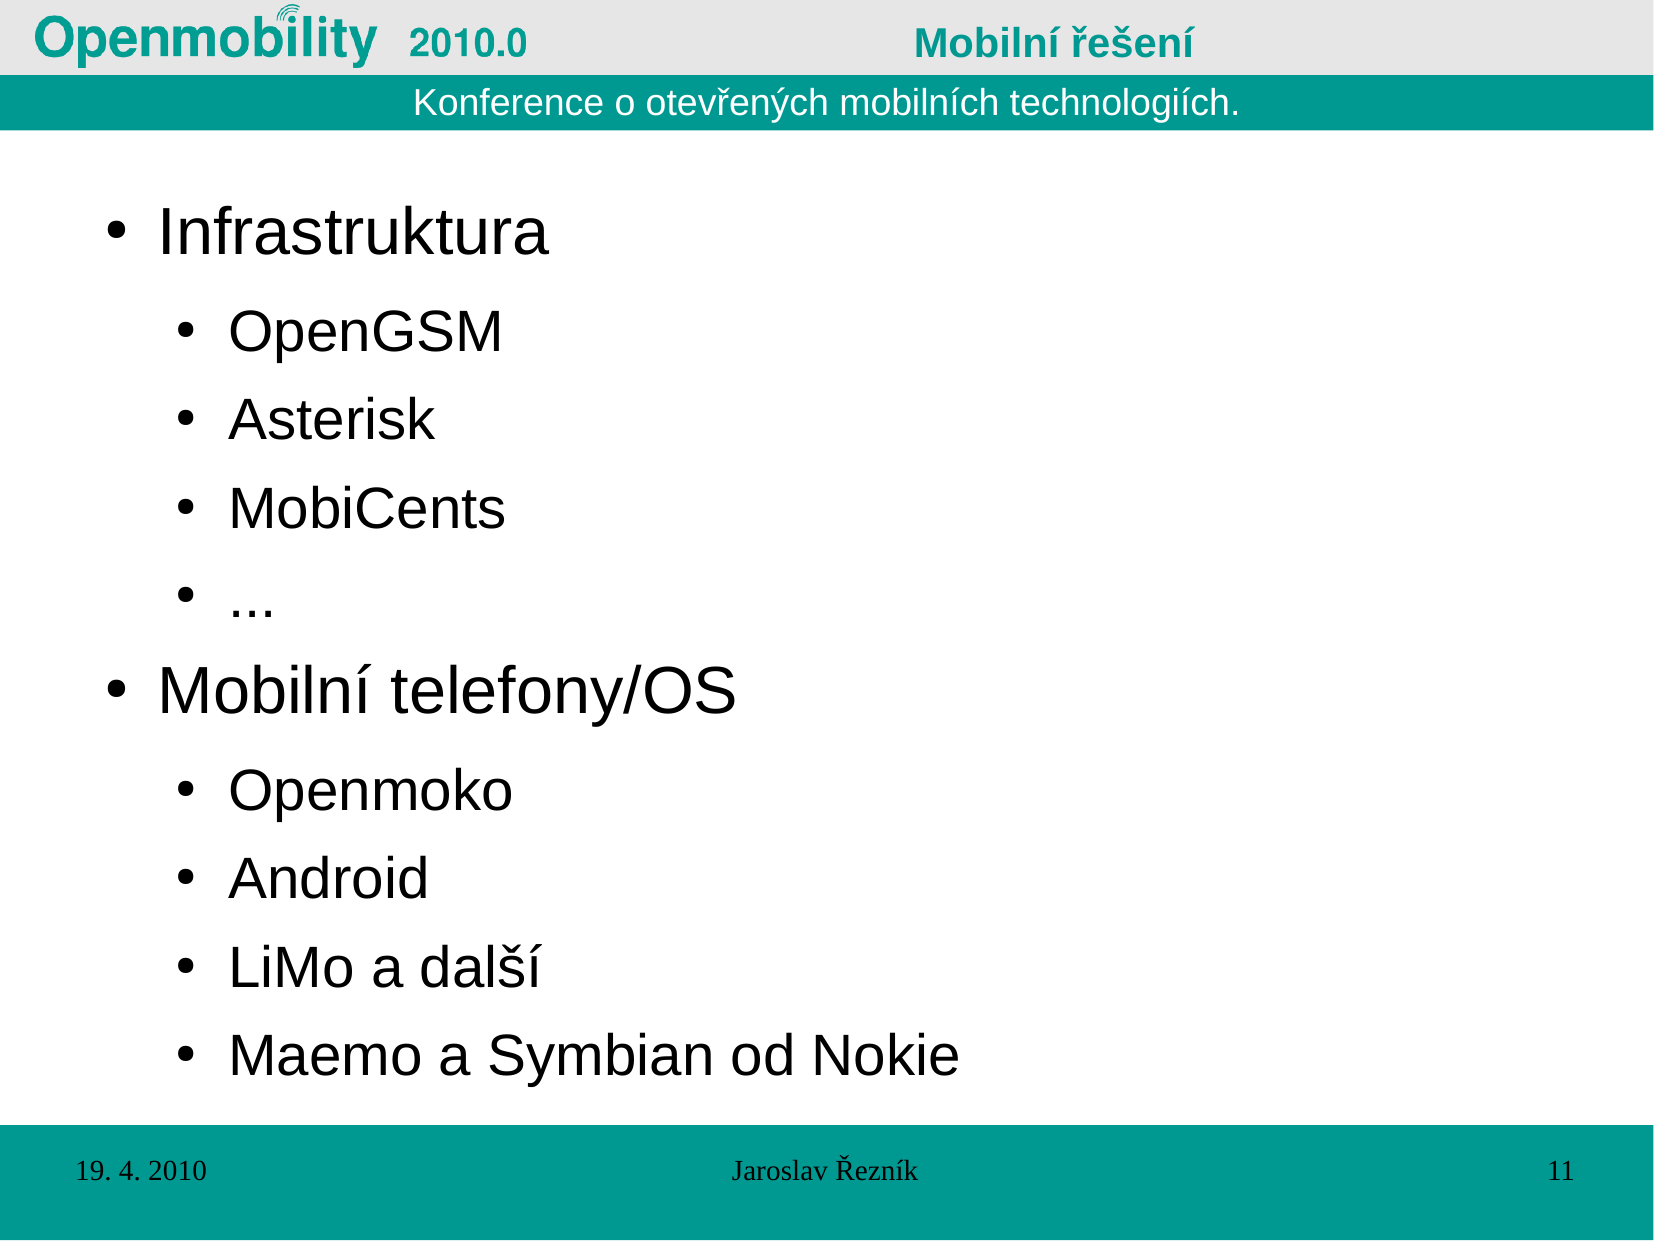

# Mobilní řešení
Infrastruktura
OpenGSM
Asterisk
MobiCents
...
Mobilní telefony/OS
Openmoko
Android
LiMo a další
Maemo a Symbian od Nokie
19. 4. 2010
Jaroslav Řezník
11